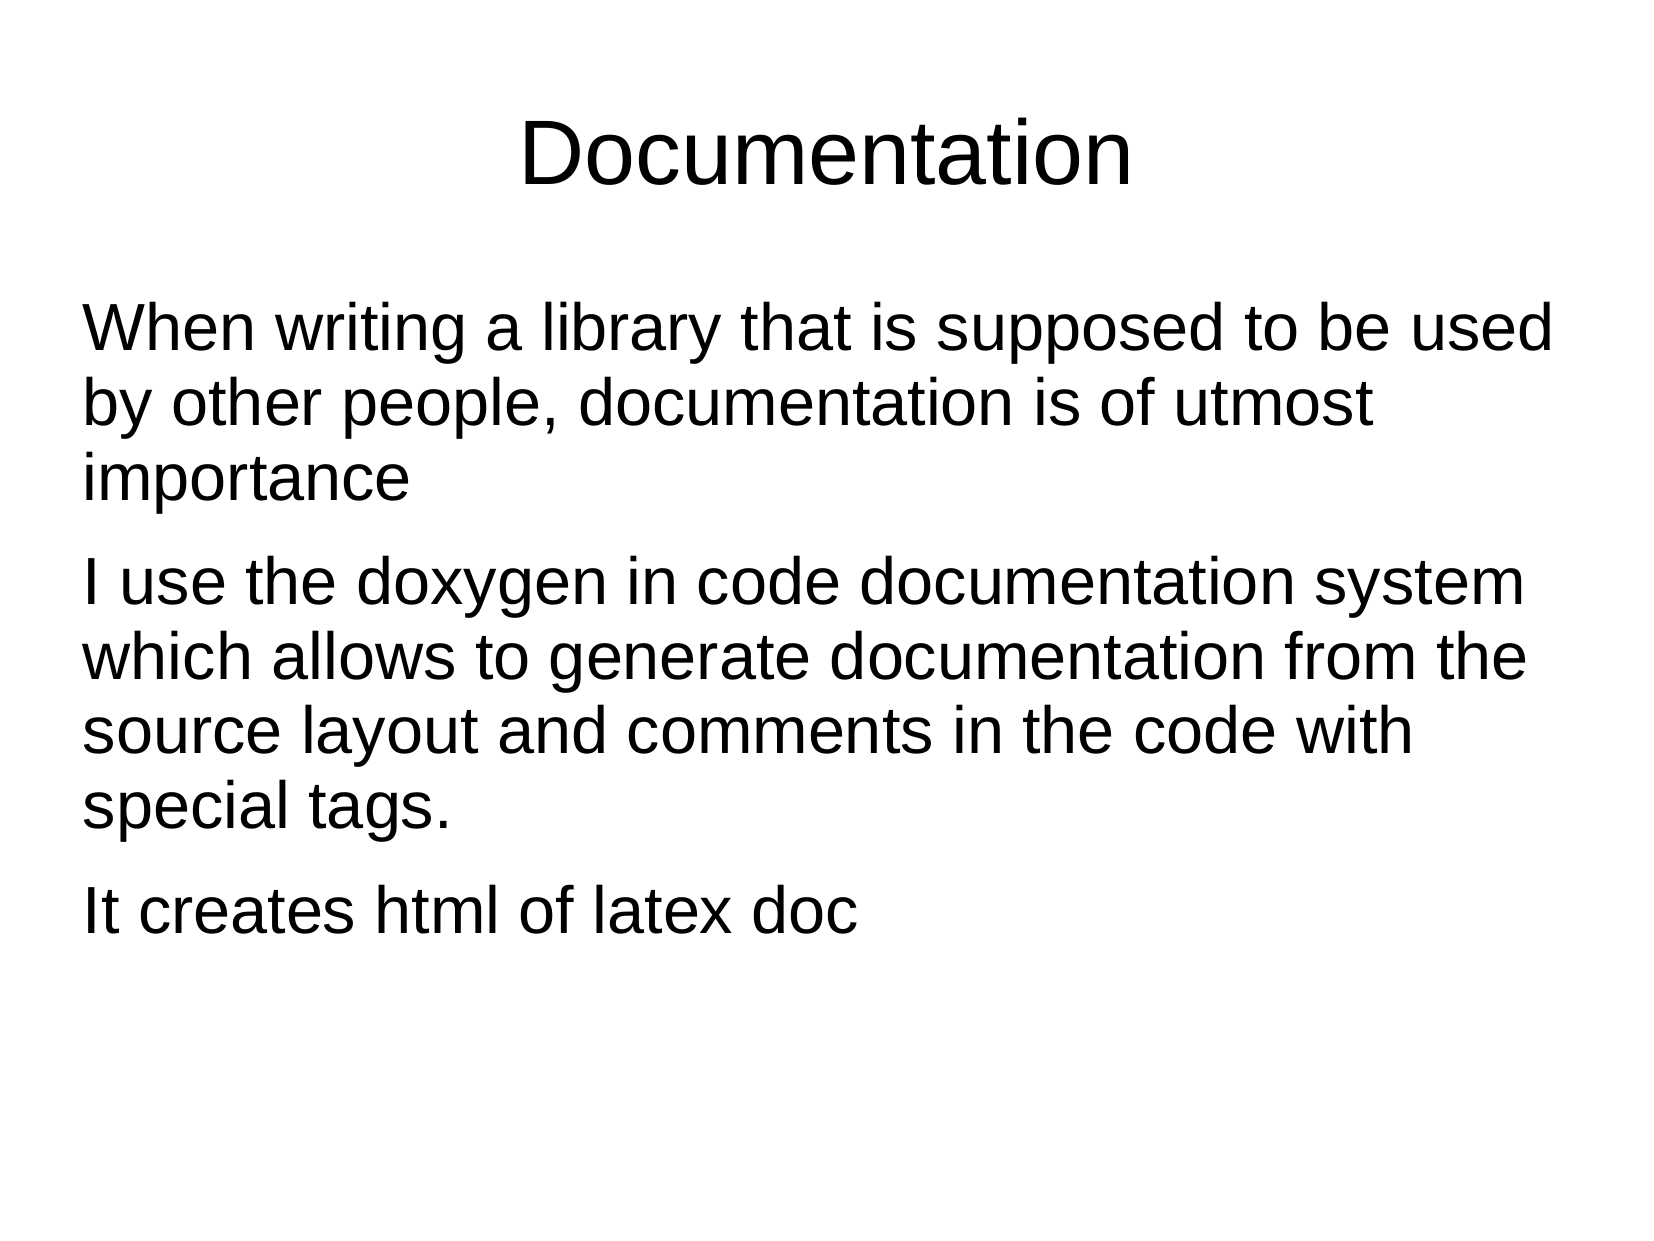

# Documentation
When writing a library that is supposed to be used by other people, documentation is of utmost importance
I use the doxygen in code documentation system which allows to generate documentation from the source layout and comments in the code with special tags.
It creates html of latex doc